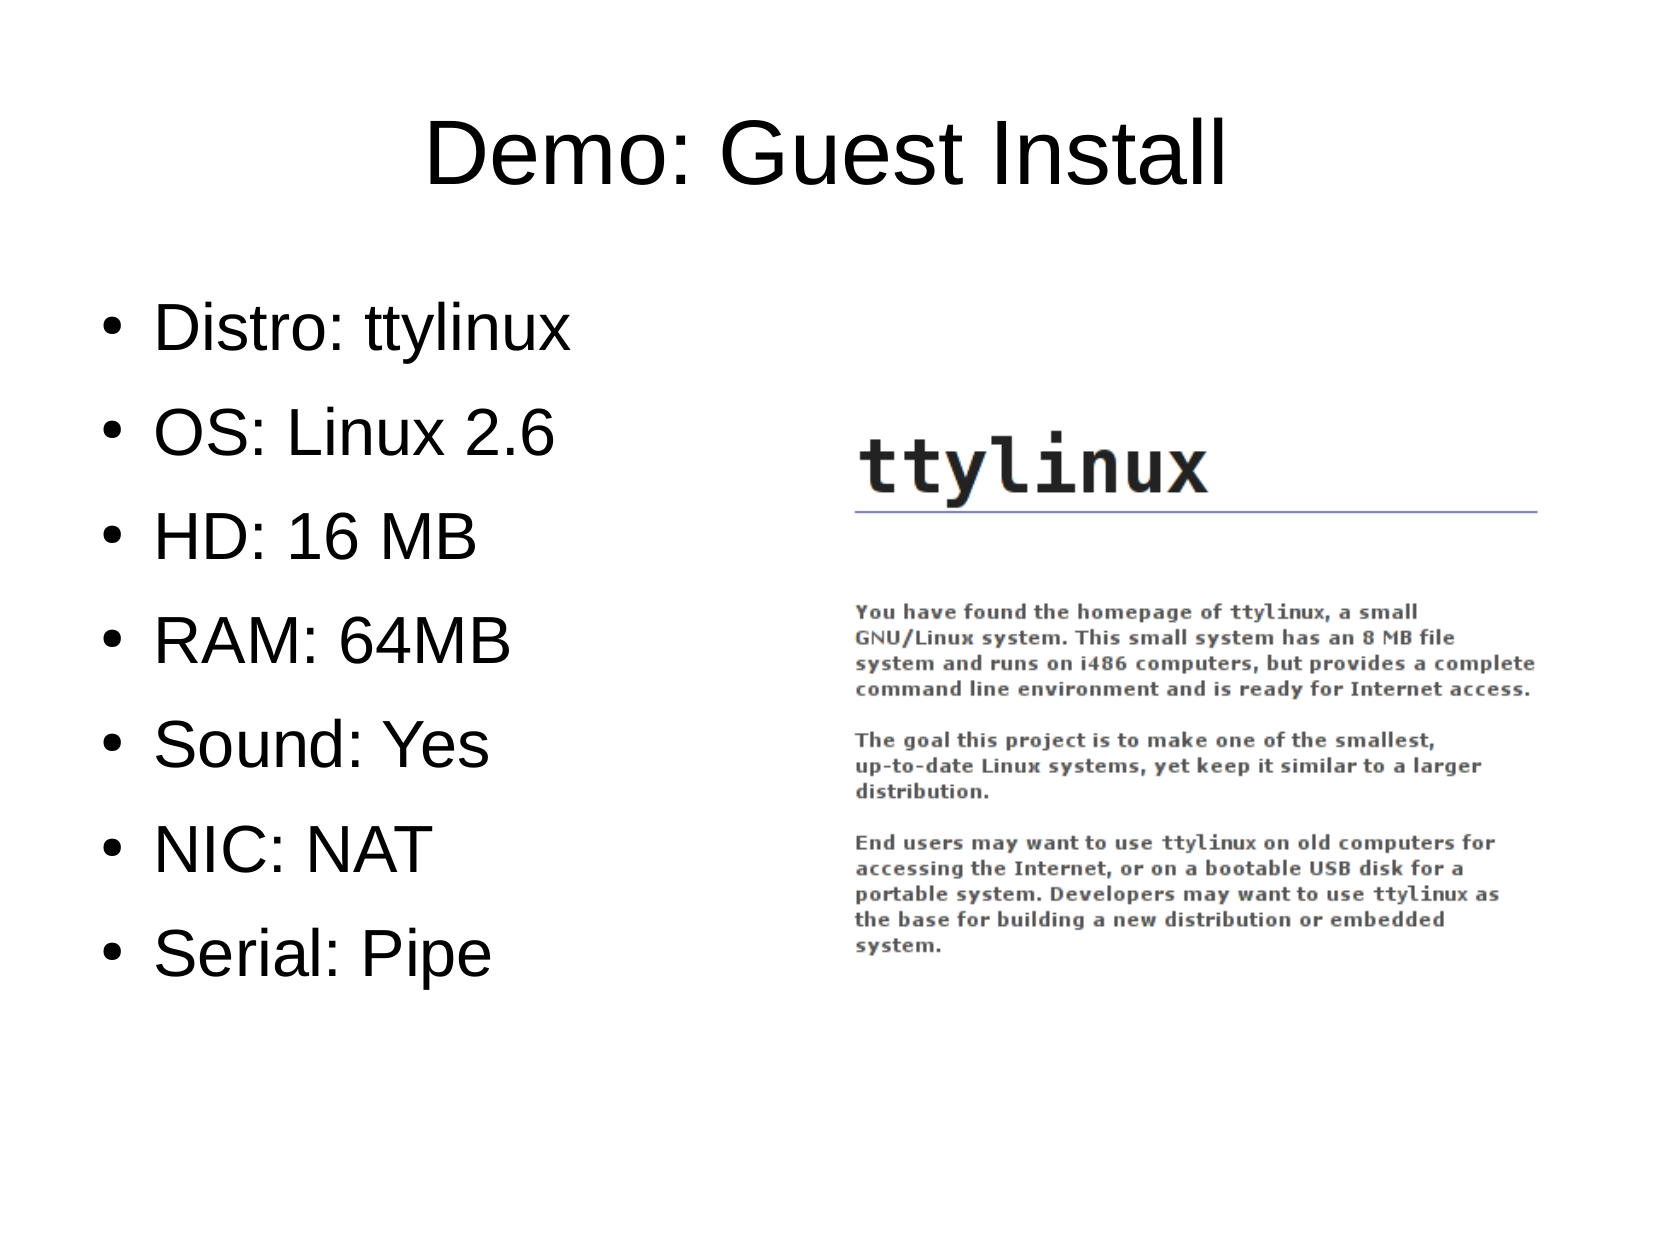

# Demo: Guest Install
Distro: ttylinux
OS: Linux 2.6
HD: 16 MB
RAM: 64MB
Sound: Yes
NIC: NAT
Serial: Pipe